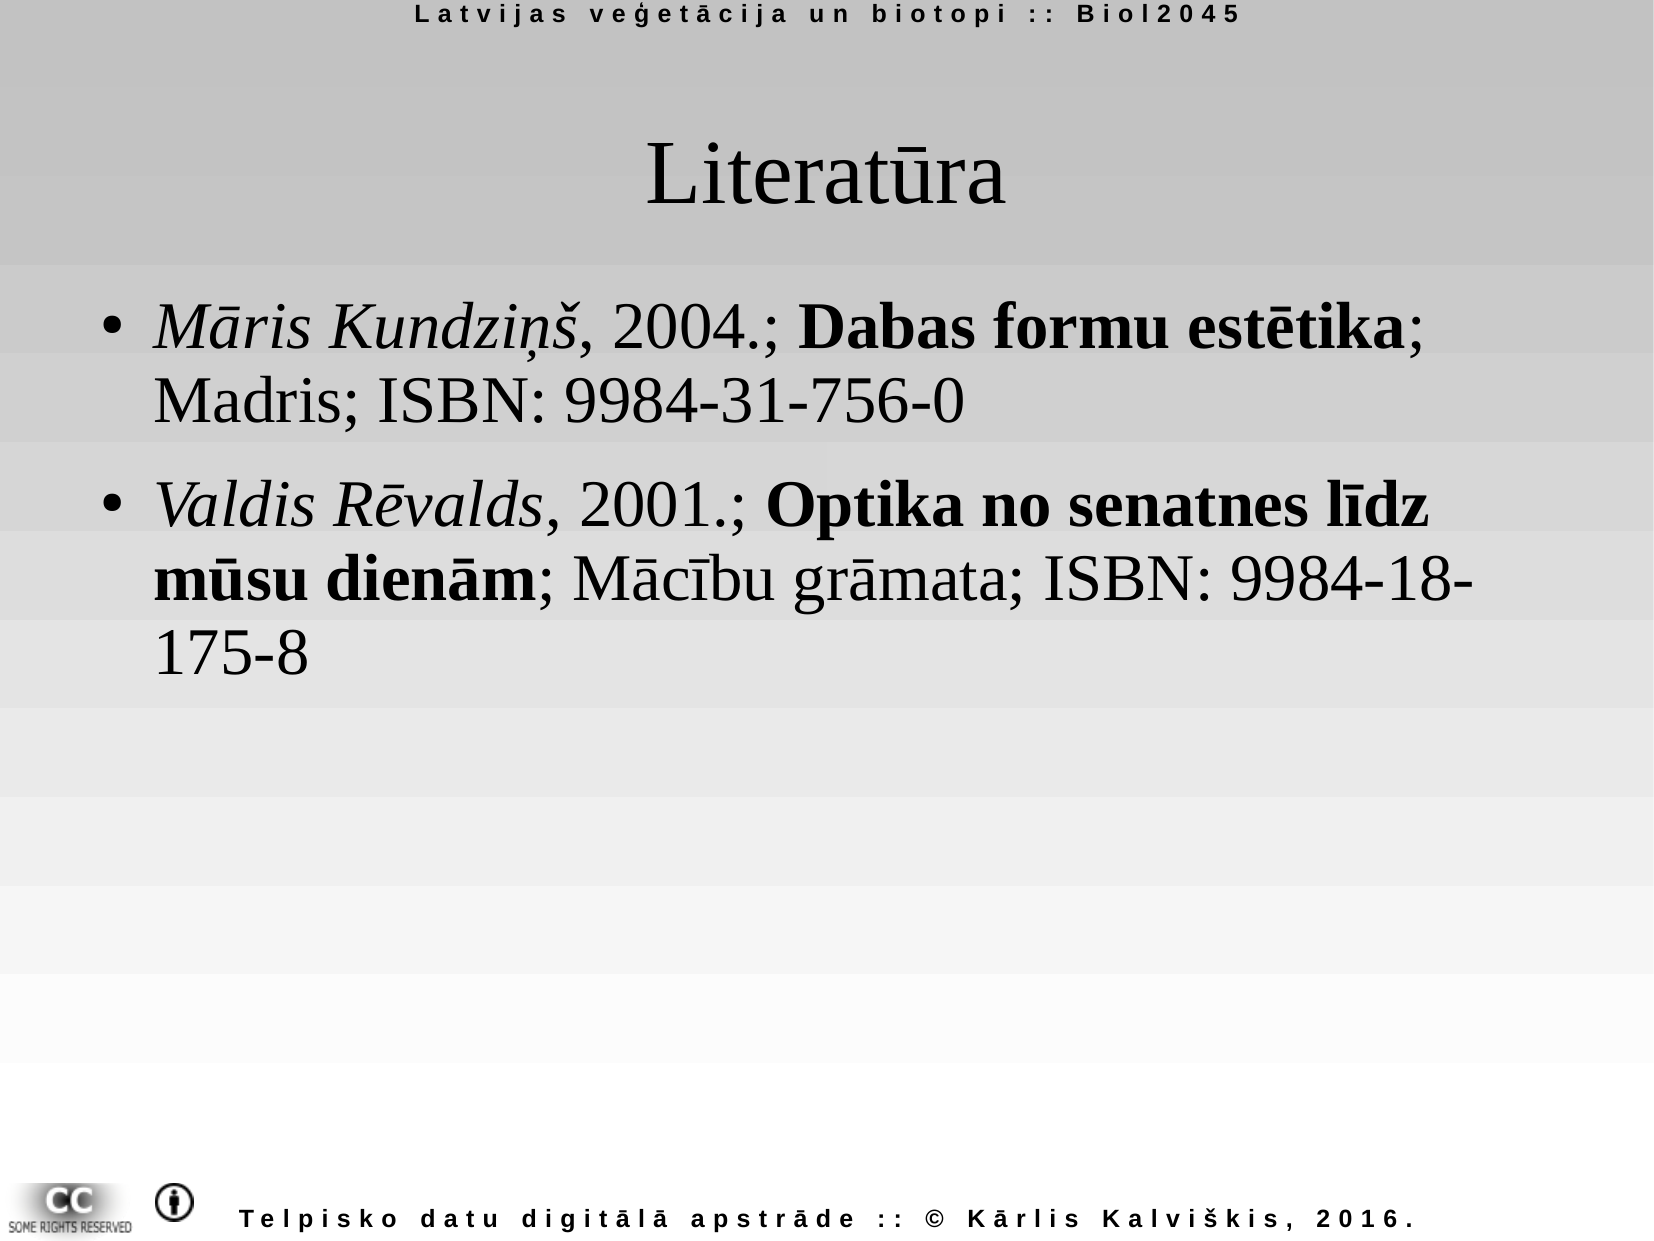

# Literatūra
Māris Kundziņš, 2004.; Dabas formu estētika; Madris; ISBN: 9984-31-756-0
Valdis Rēvalds, 2001.; Optika no senatnes līdz mūsu dienām; Mācību grāmata; ISBN: 9984-18-175-8